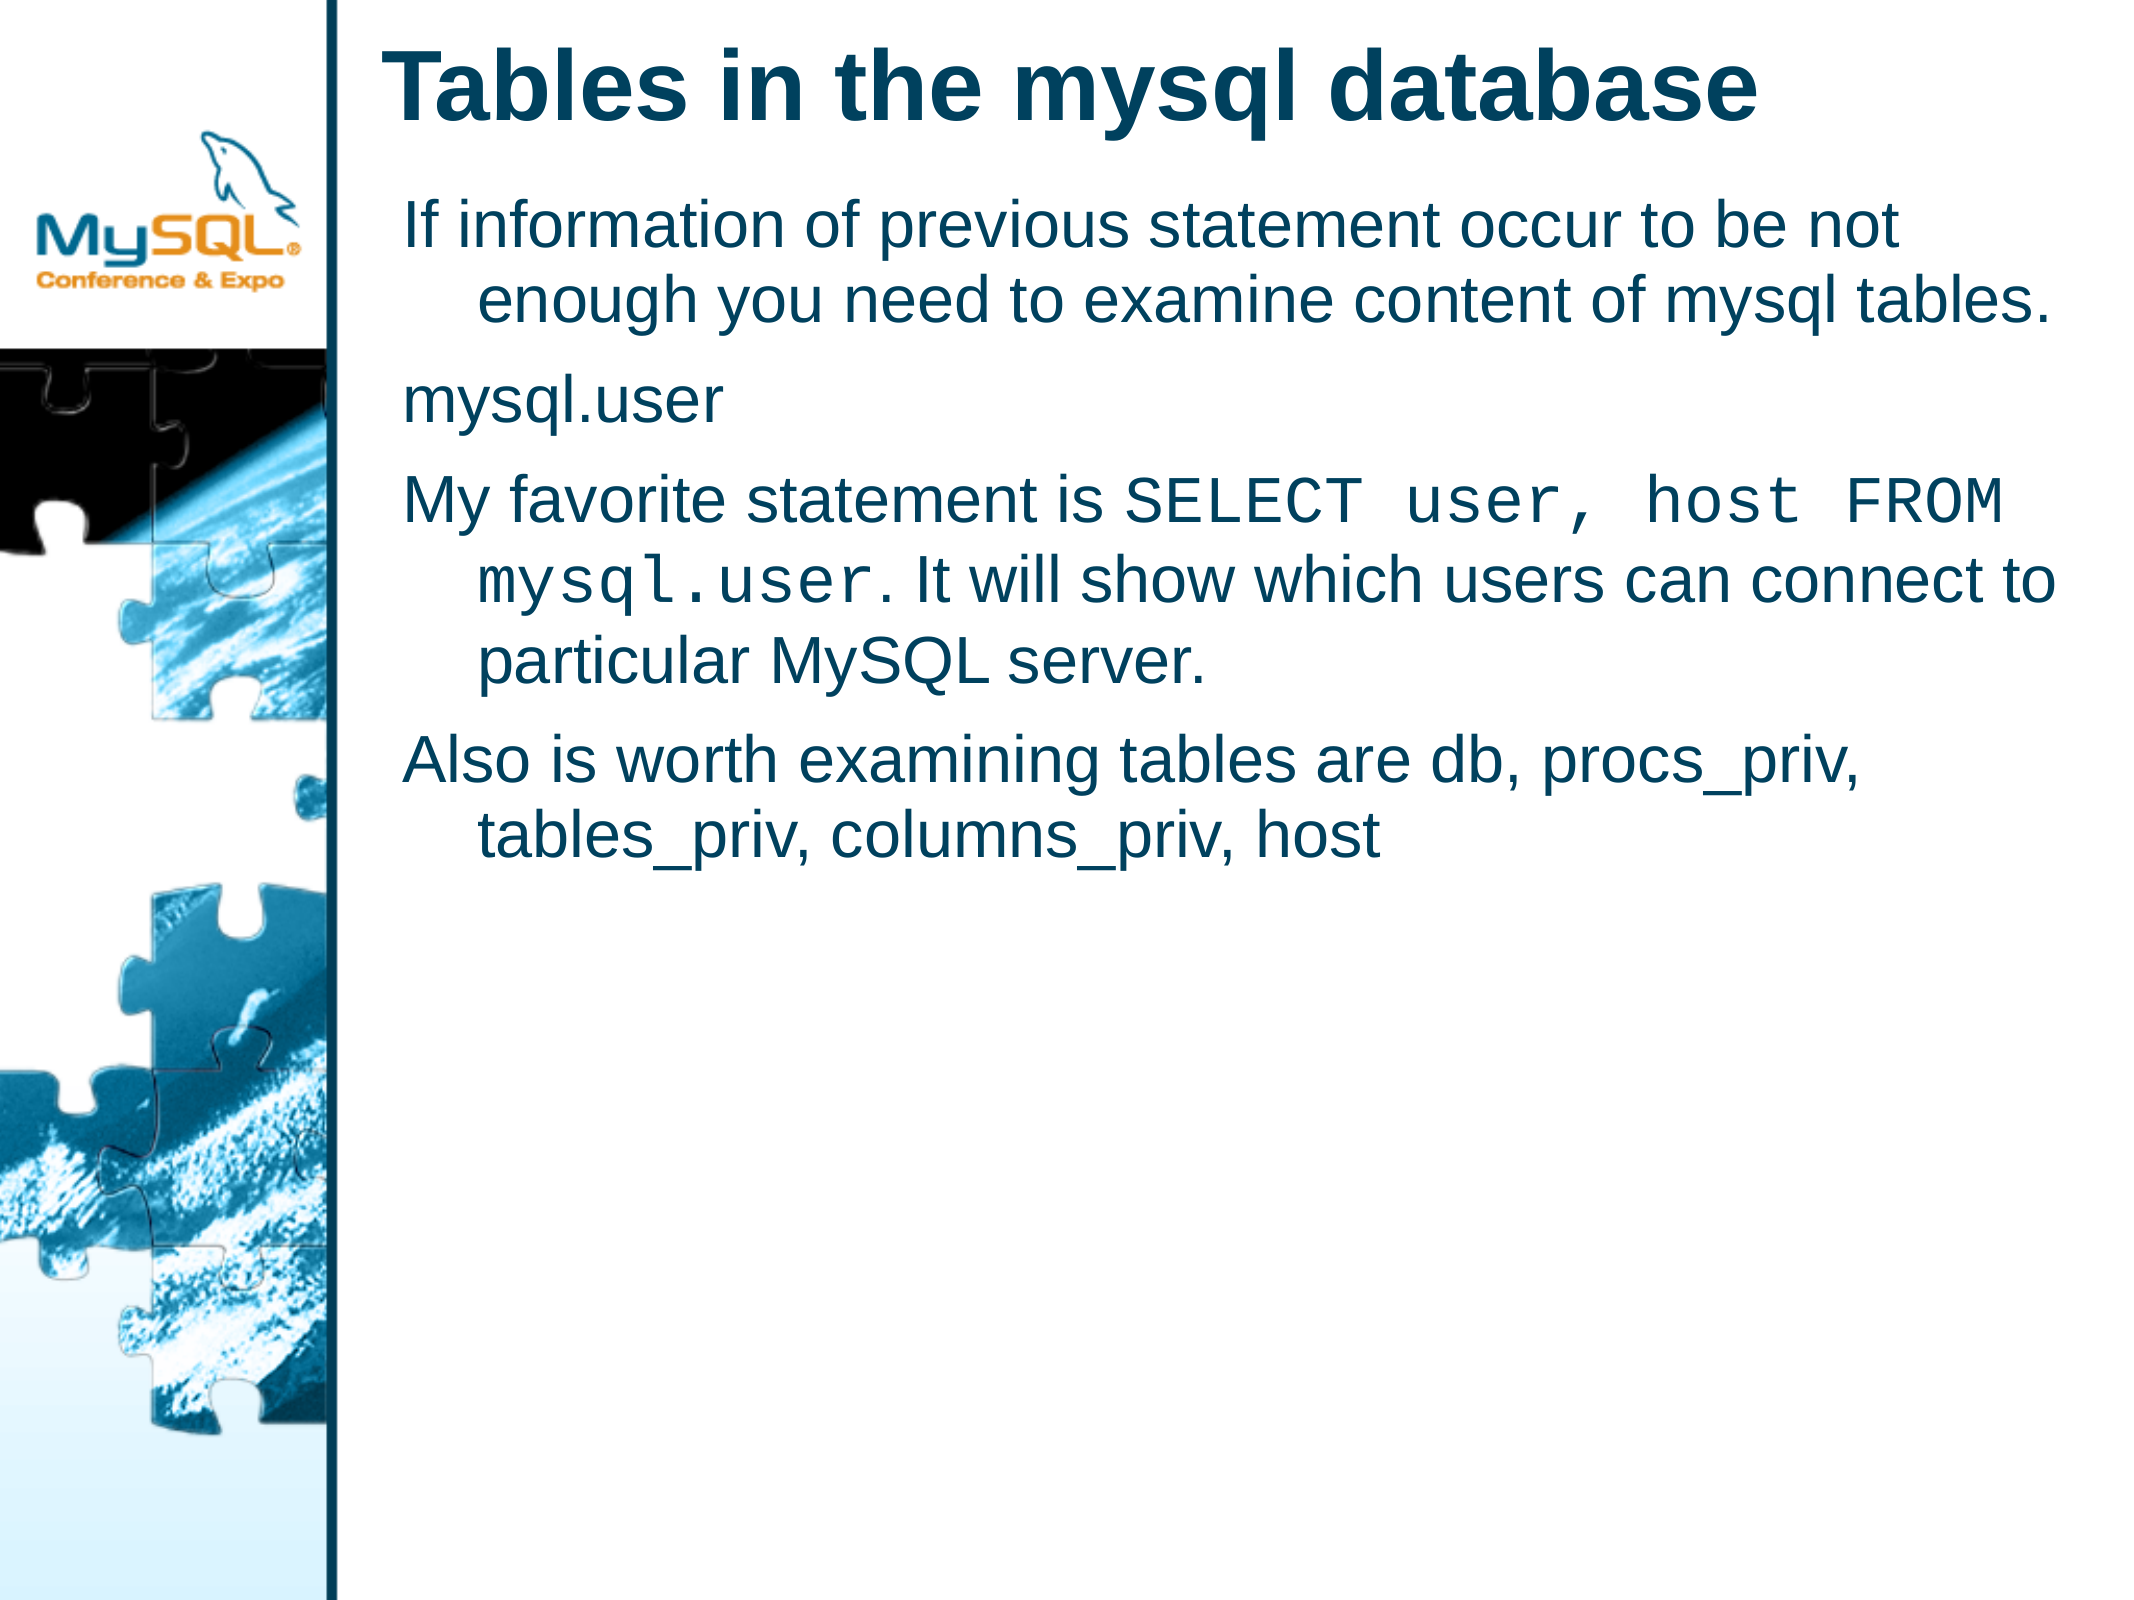

# Tables in the mysql database
If information of previous statement occur to be not enough you need to examine content of mysql tables.
mysql.user
My favorite statement is SELECT user, host FROM mysql.user. It will show which users can connect to particular MySQL server.
Also is worth examining tables are db, procs_priv, tables_priv, columns_priv, host